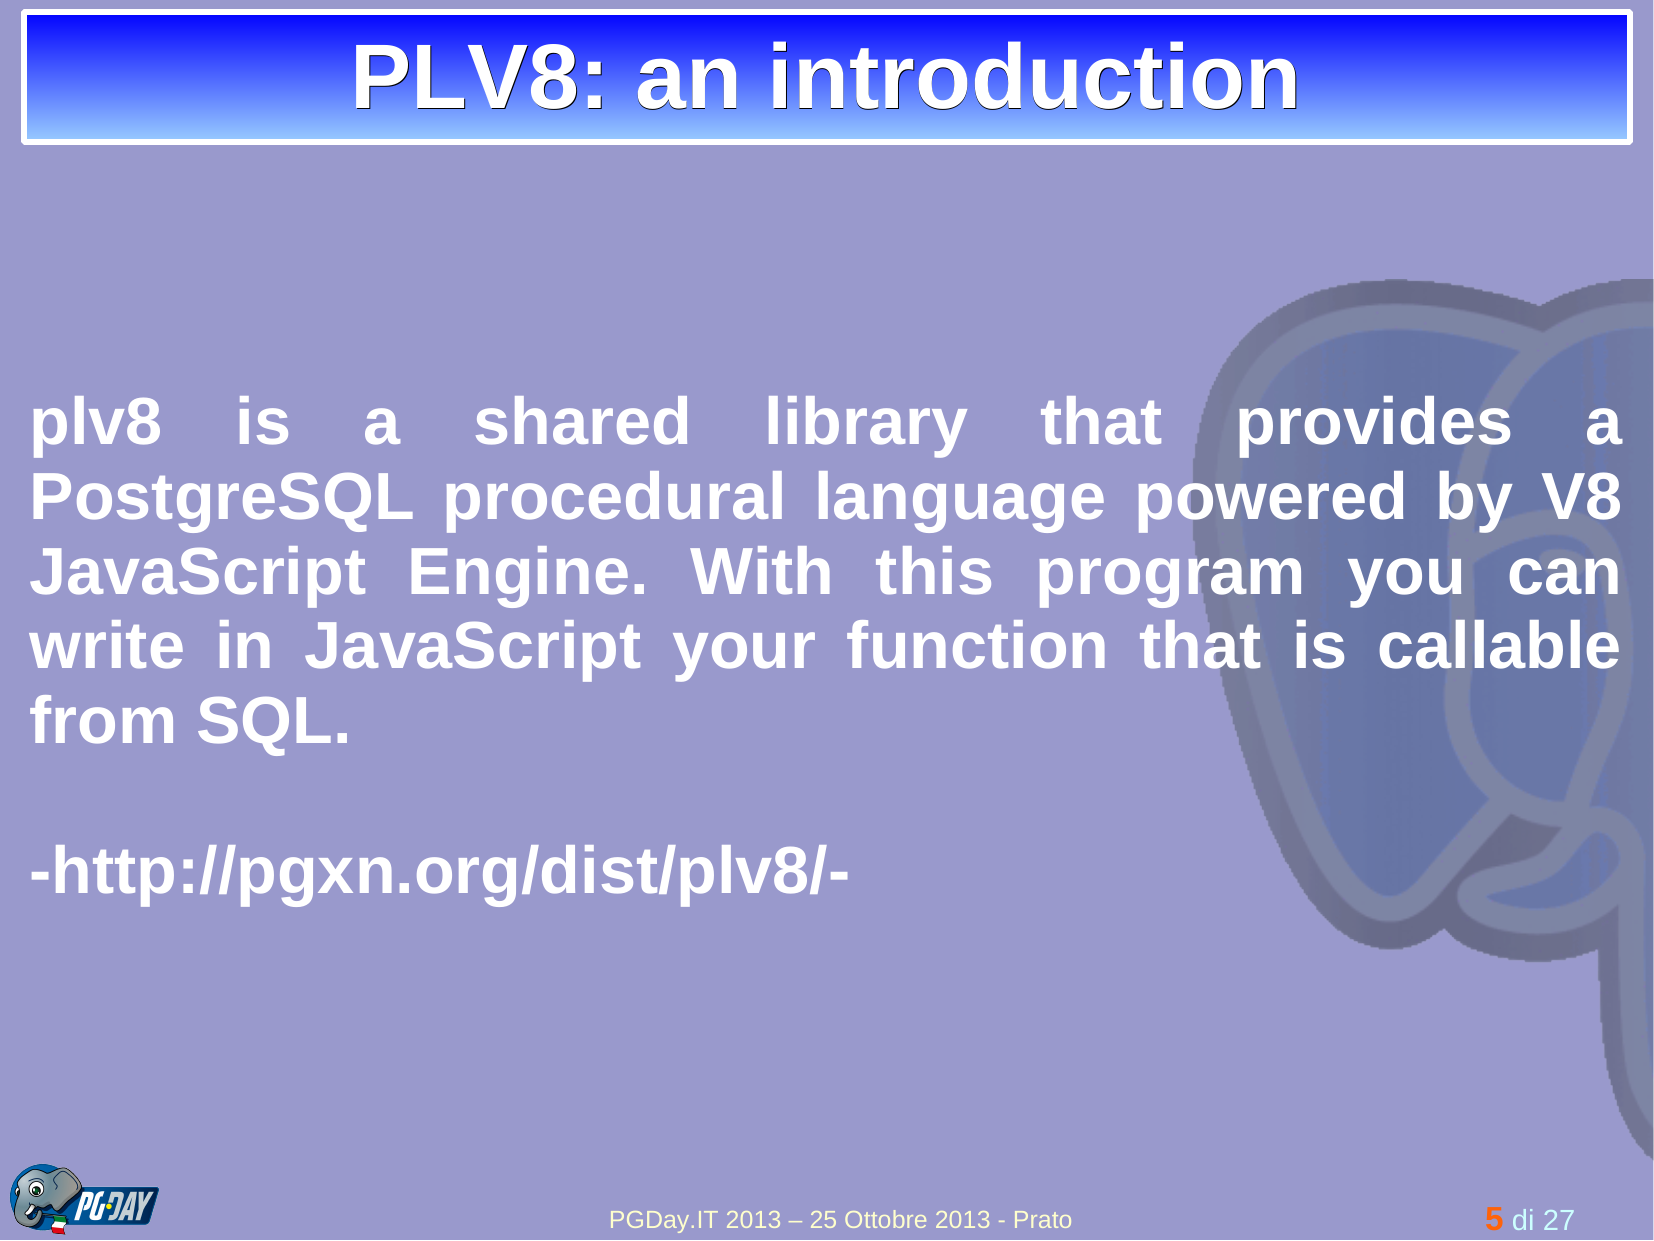

# PLV8: an introduction
plv8 is a shared library that provides a PostgreSQL procedural language powered by V8 JavaScript Engine. With this program you can write in JavaScript your function that is callable from SQL.
-http://pgxn.org/dist/plv8/-